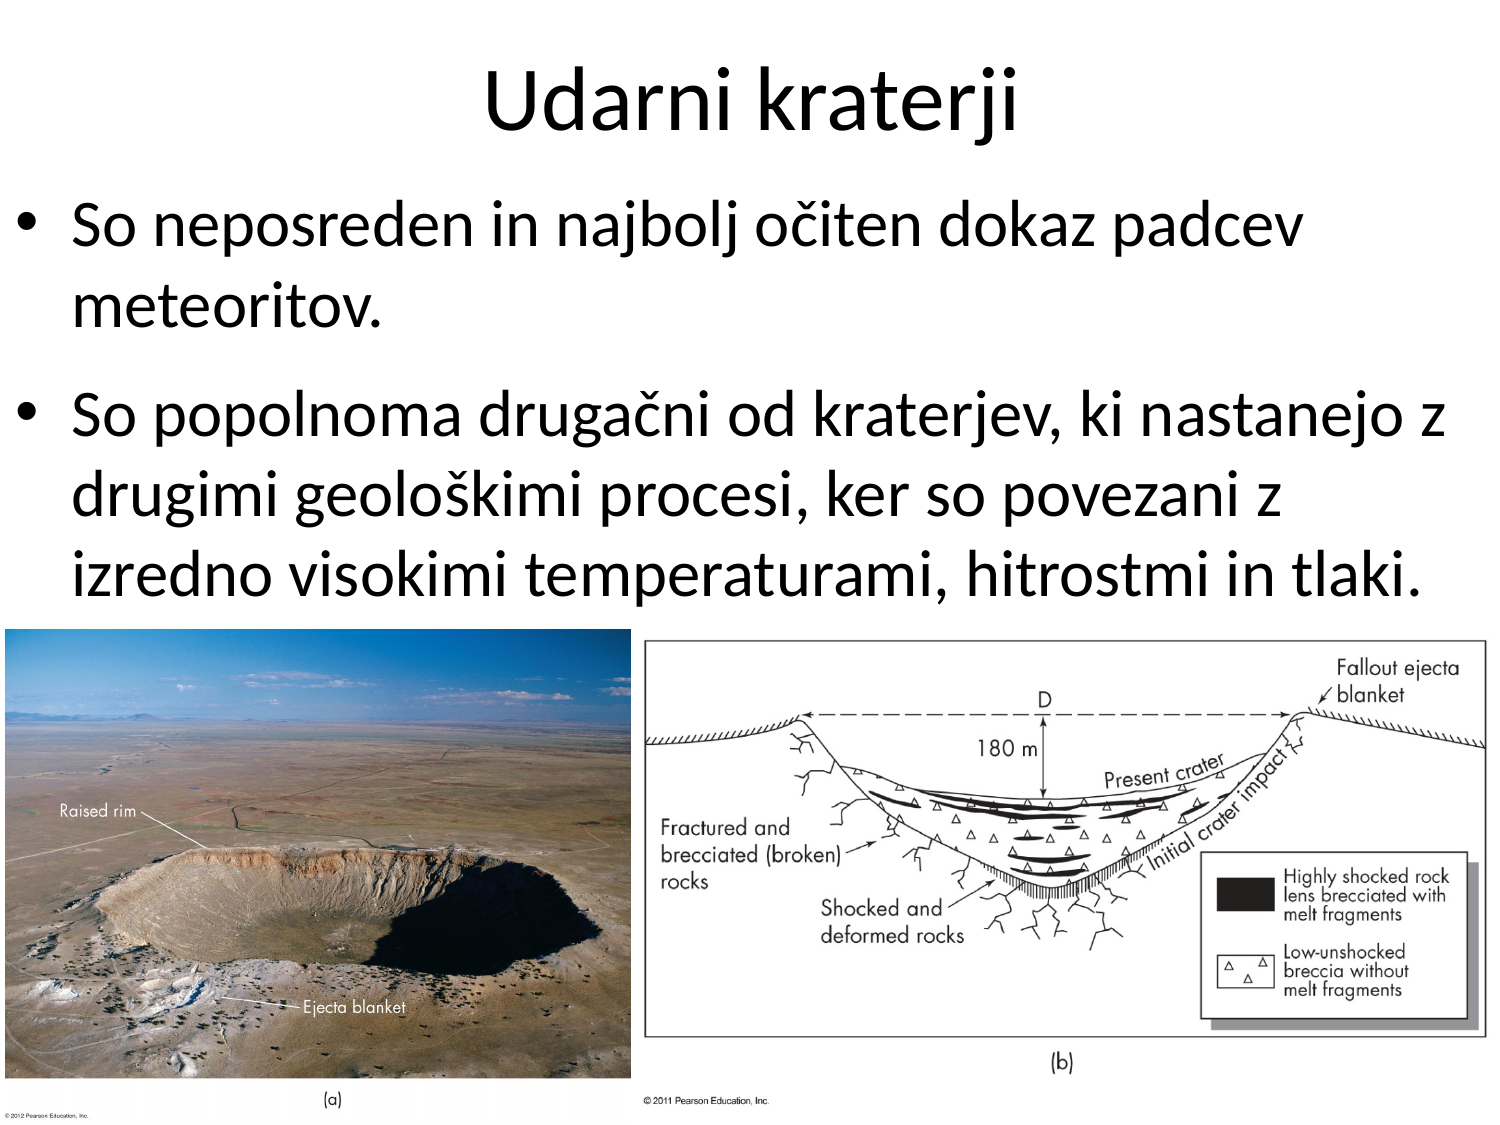

# Udarni kraterji
So neposreden in najbolj očiten dokaz padcev meteoritov.
So popolnoma drugačni od kraterjev, ki nastanejo z drugimi geološkimi procesi, ker so povezani z izredno visokimi temperaturami, hitrostmi in tlaki.